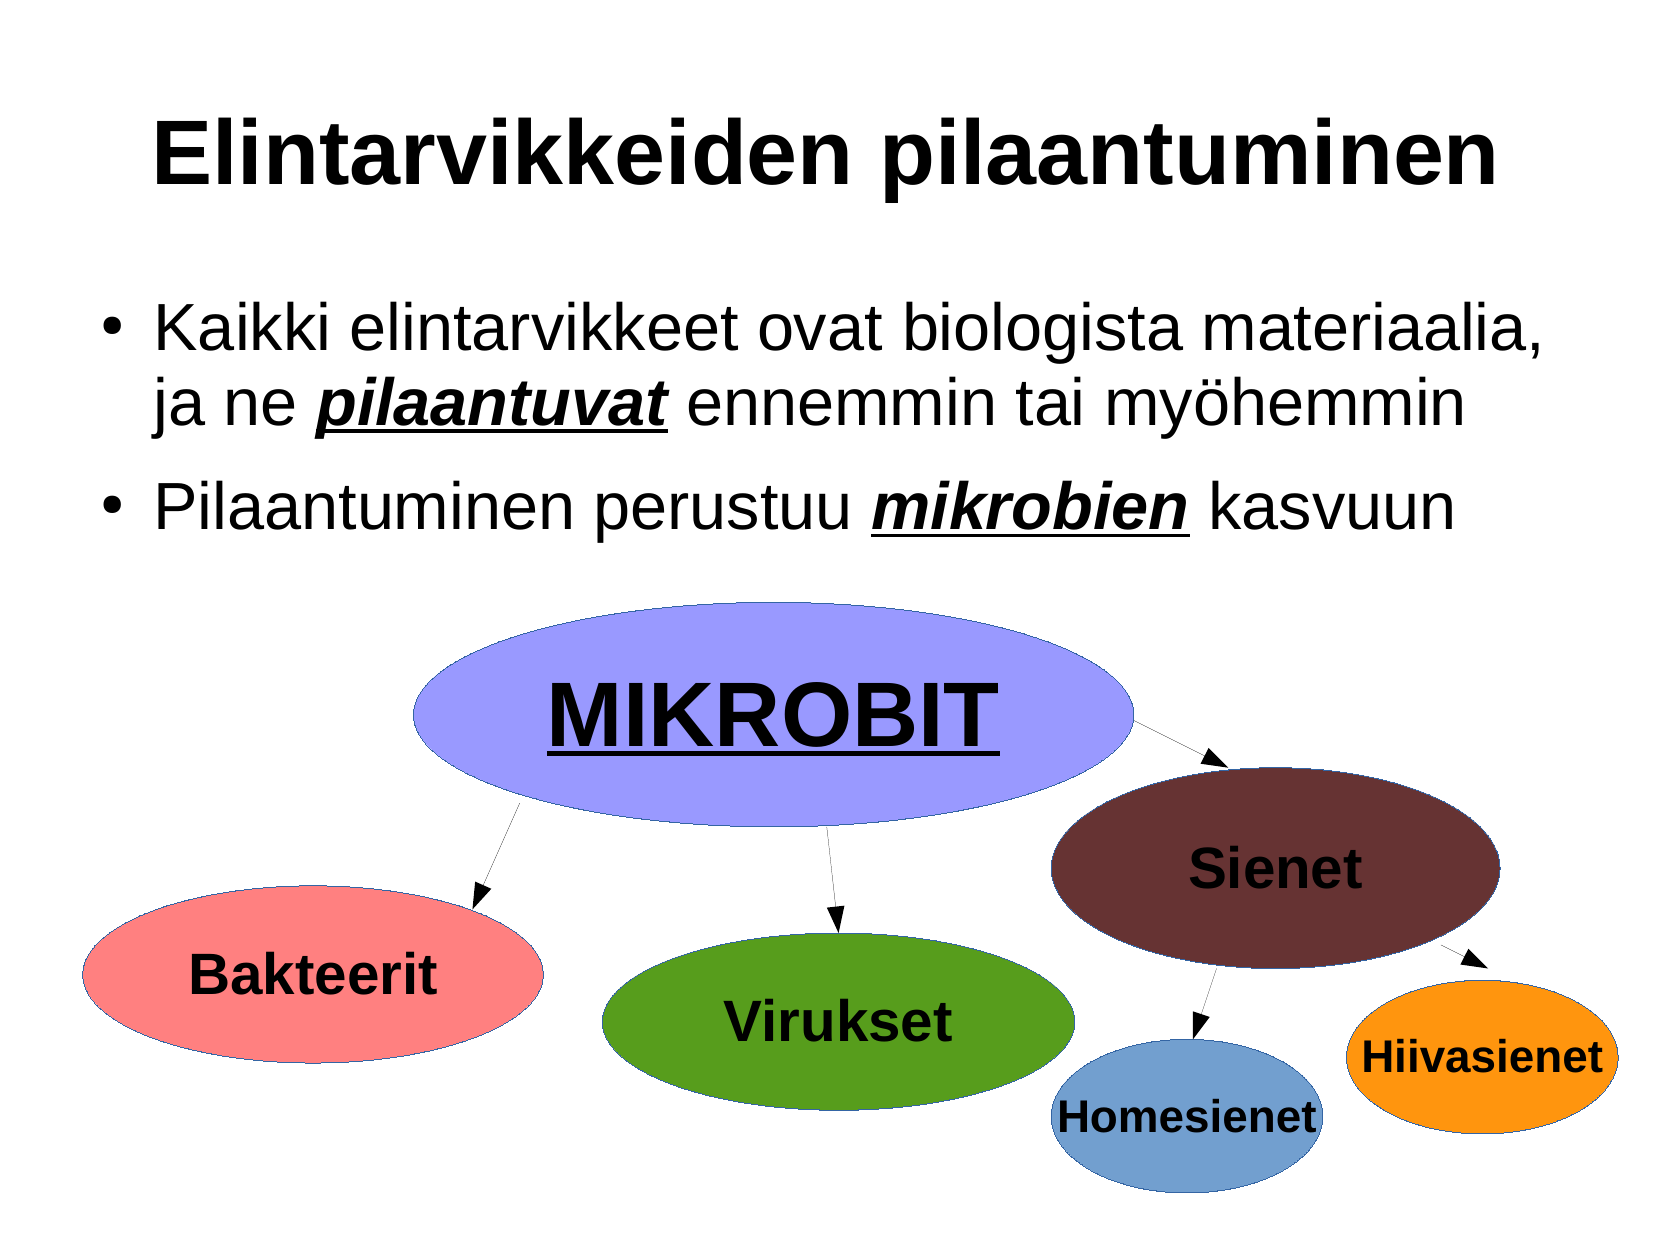

# Elintarvikkeiden pilaantuminen
Kaikki elintarvikkeet ovat biologista materiaalia, ja ne pilaantuvat ennemmin tai myöhemmin
Pilaantuminen perustuu mikrobien kasvuun
MIKROBIT
Sienet
Bakteerit
Virukset
Hiivasienet
Homesienet